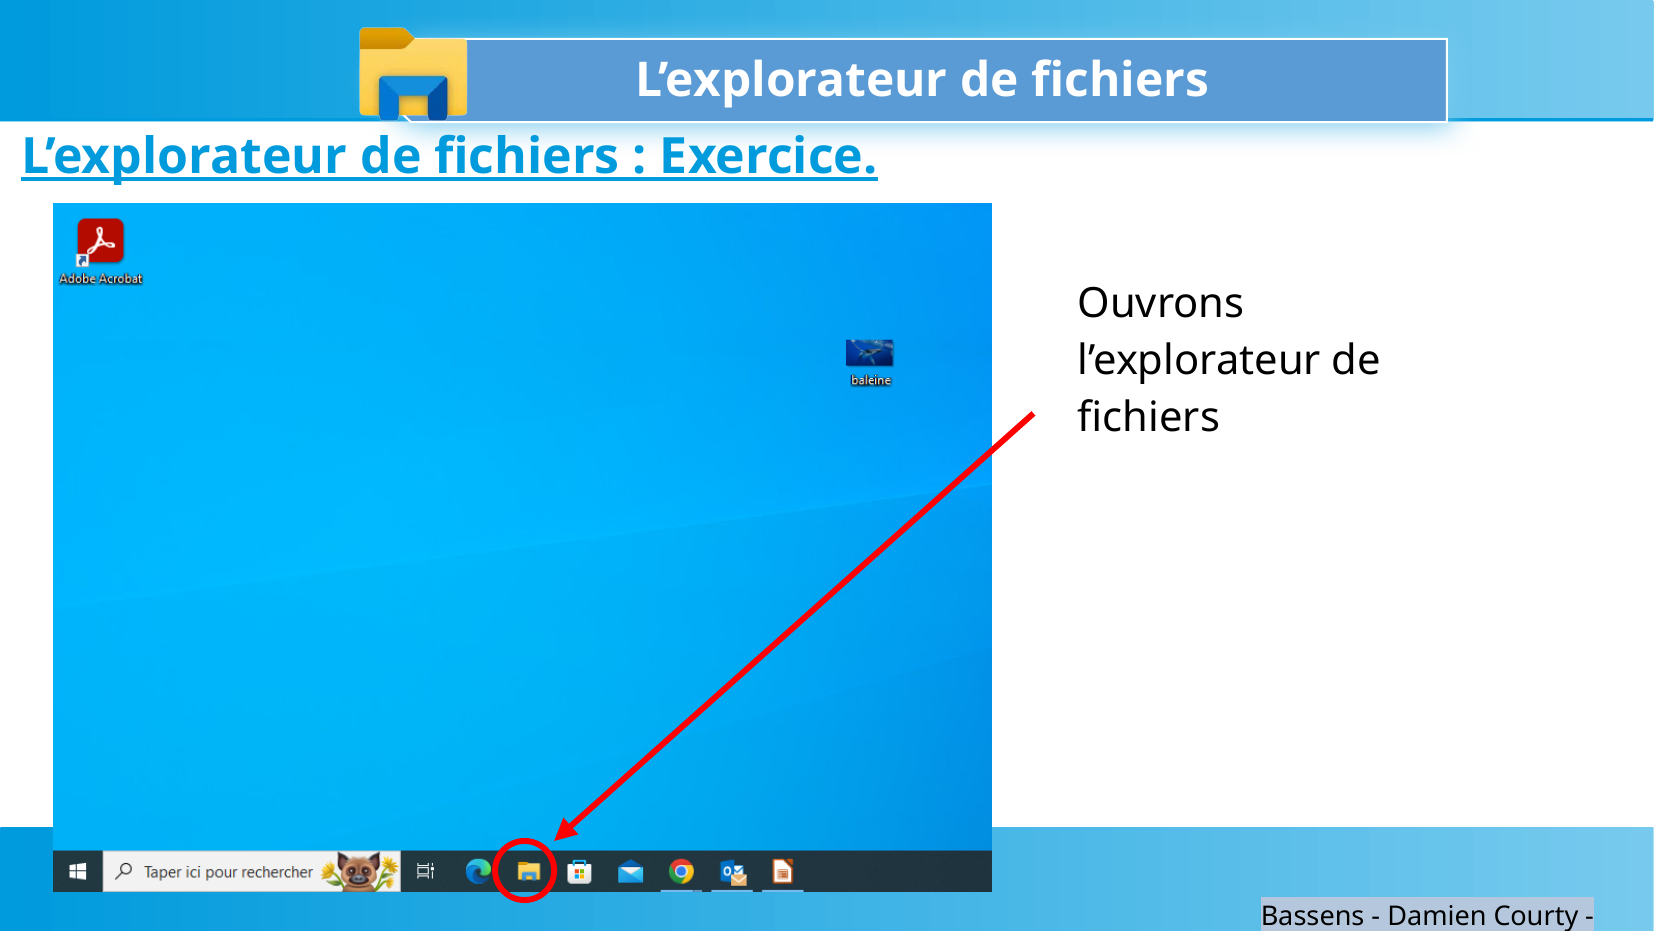

L’explorateur de fichiers
L’explorateur de fichiers : Exercice.
Ouvrons l’explorateur de fichiers
Bassens - Damien Courty - 2024